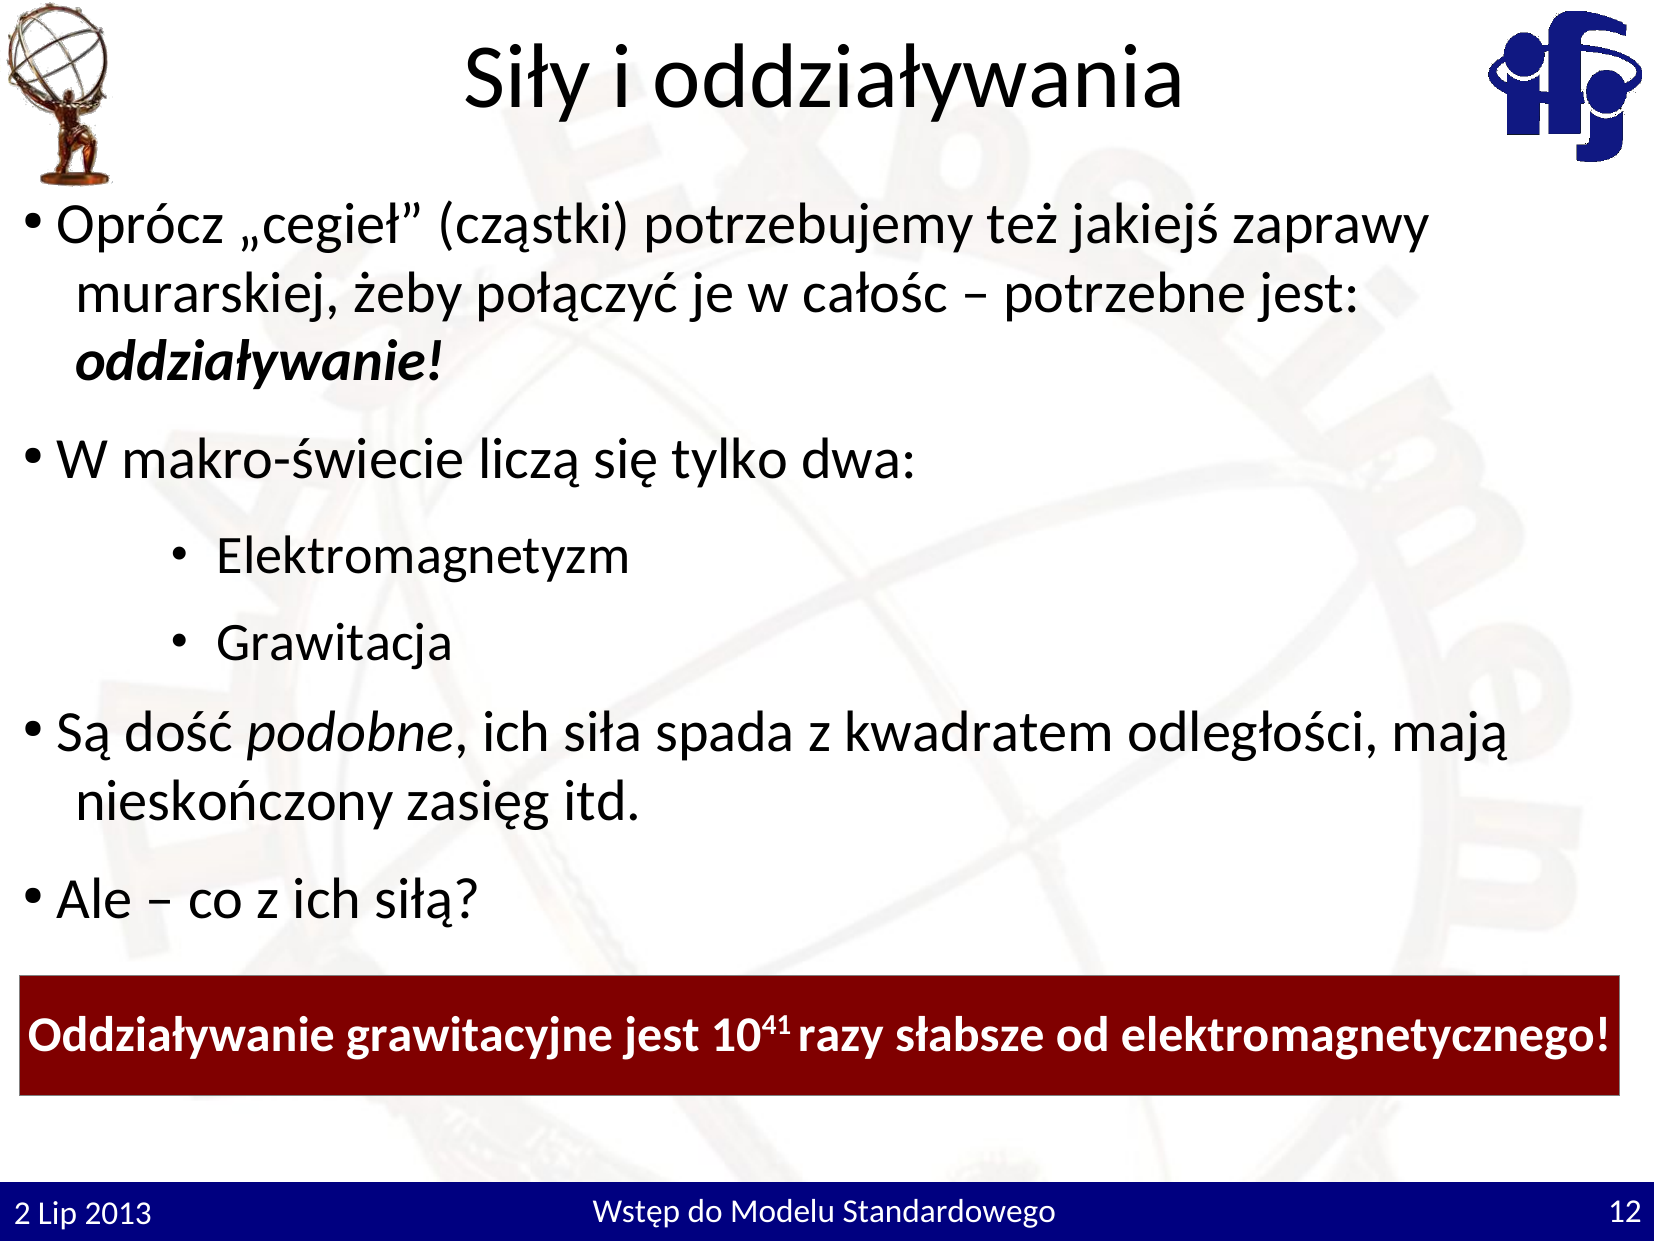

# Siły i oddziaływania
 Oprócz „cegieł” (cząstki) potrzebujemy też jakiejś zaprawy murarskiej, żeby połączyć je w całośc – potrzebne jest: oddziaływanie!
 W makro-świecie liczą się tylko dwa:
Elektromagnetyzm
Grawitacja
 Są dość podobne, ich siła spada z kwadratem odległości, mają nieskończony zasięg itd.
 Ale – co z ich siłą?
Oddziaływanie grawitacyjne jest 1041 razy słabsze od elektromagnetycznego!
Wstęp do Modelu Standardowego
12
2 Lip 2013